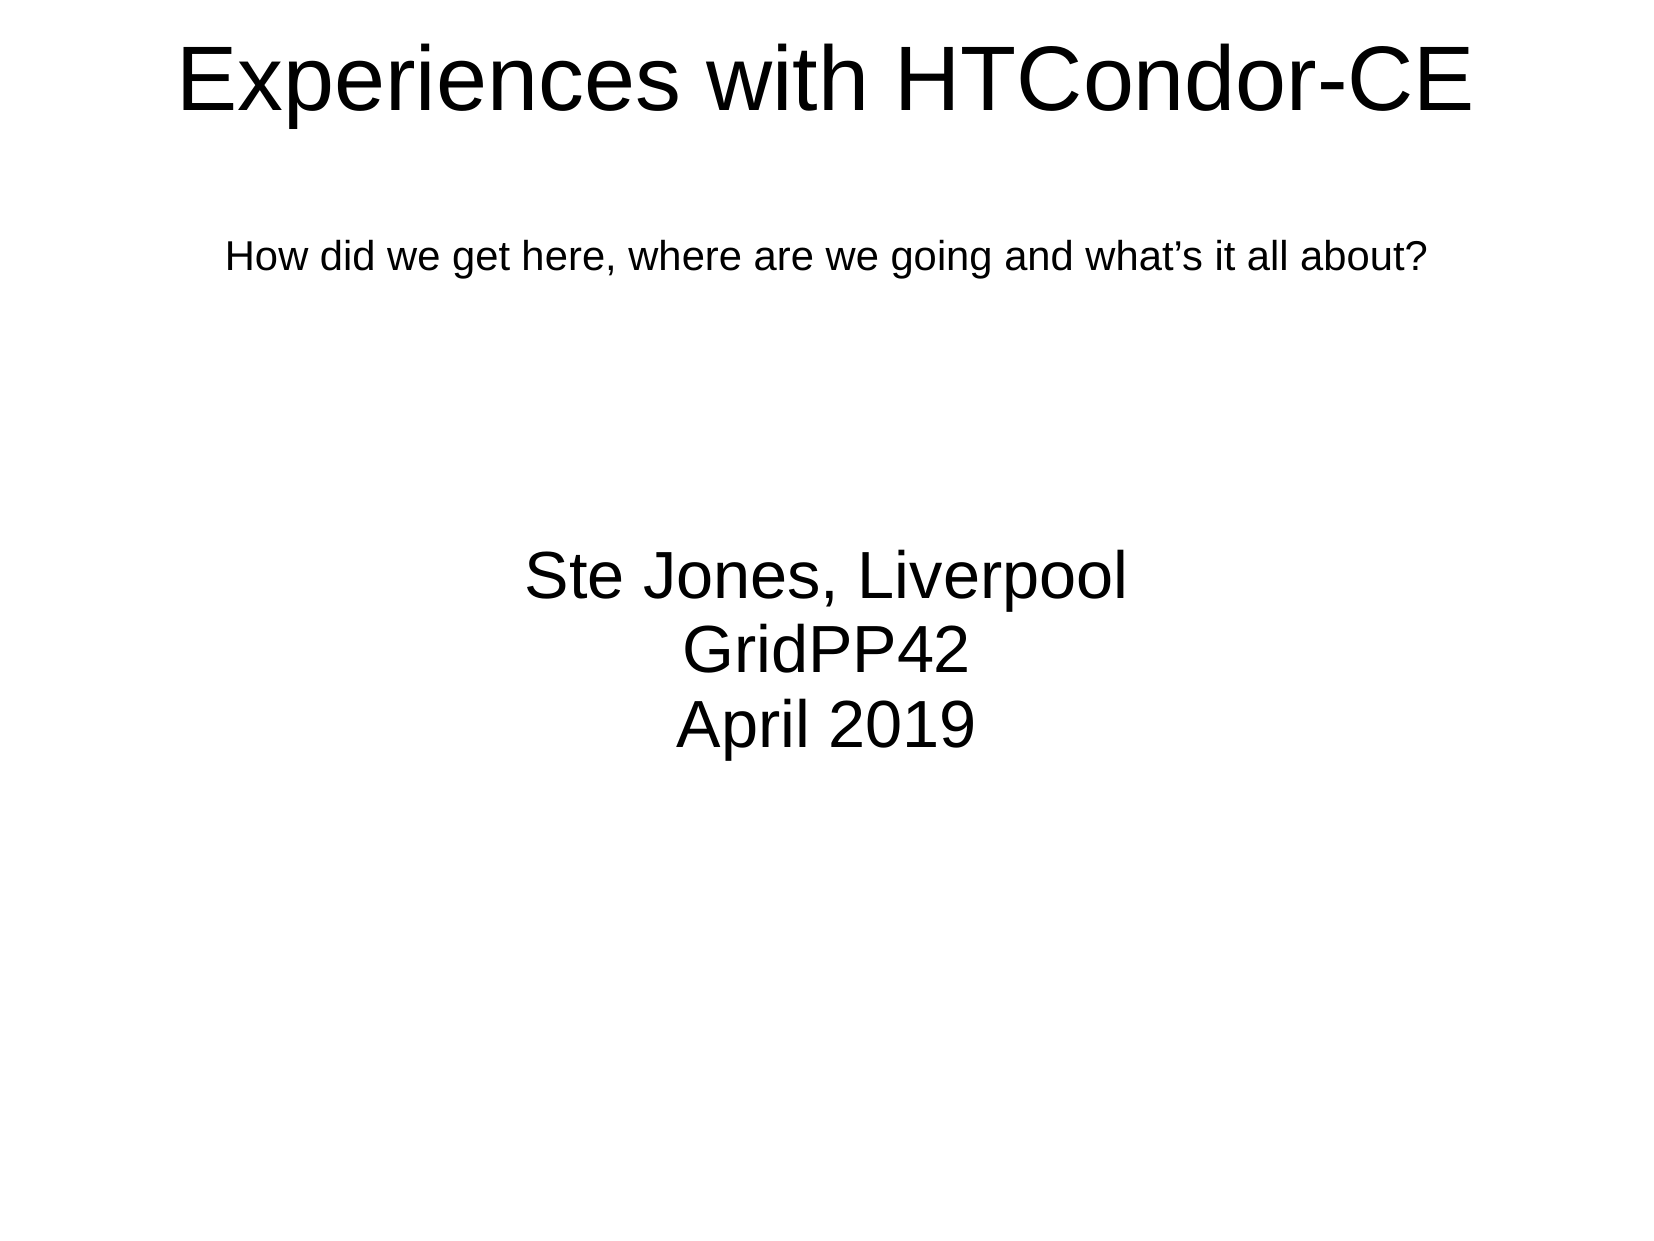

# Experiences with HTCondor-CE How did we get here, where are we going and what’s it all about?
Ste Jones, Liverpool
GridPP42
April 2019